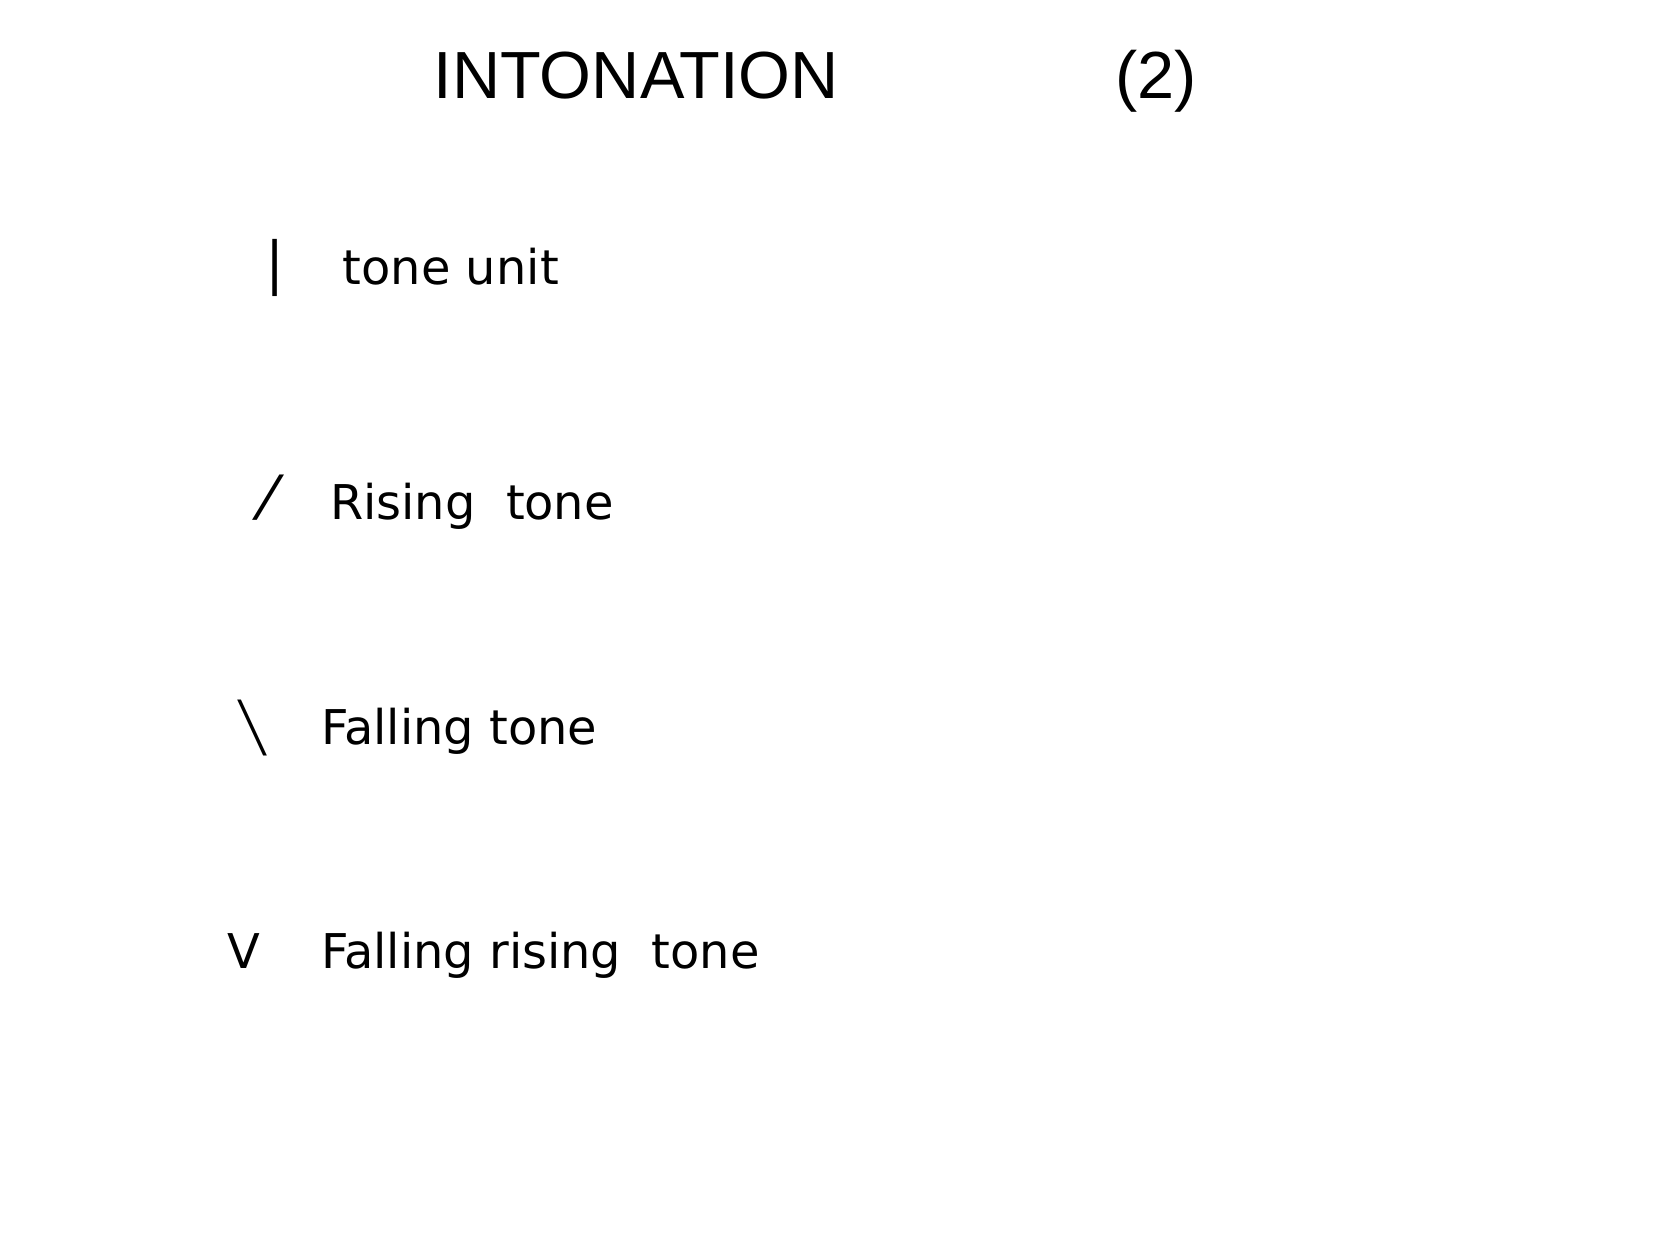

# INTONATION (2)
 ⎟ tone unit
 ⁄ Rising tone
 ╲ Falling tone
 ᐯ Falling rising tone